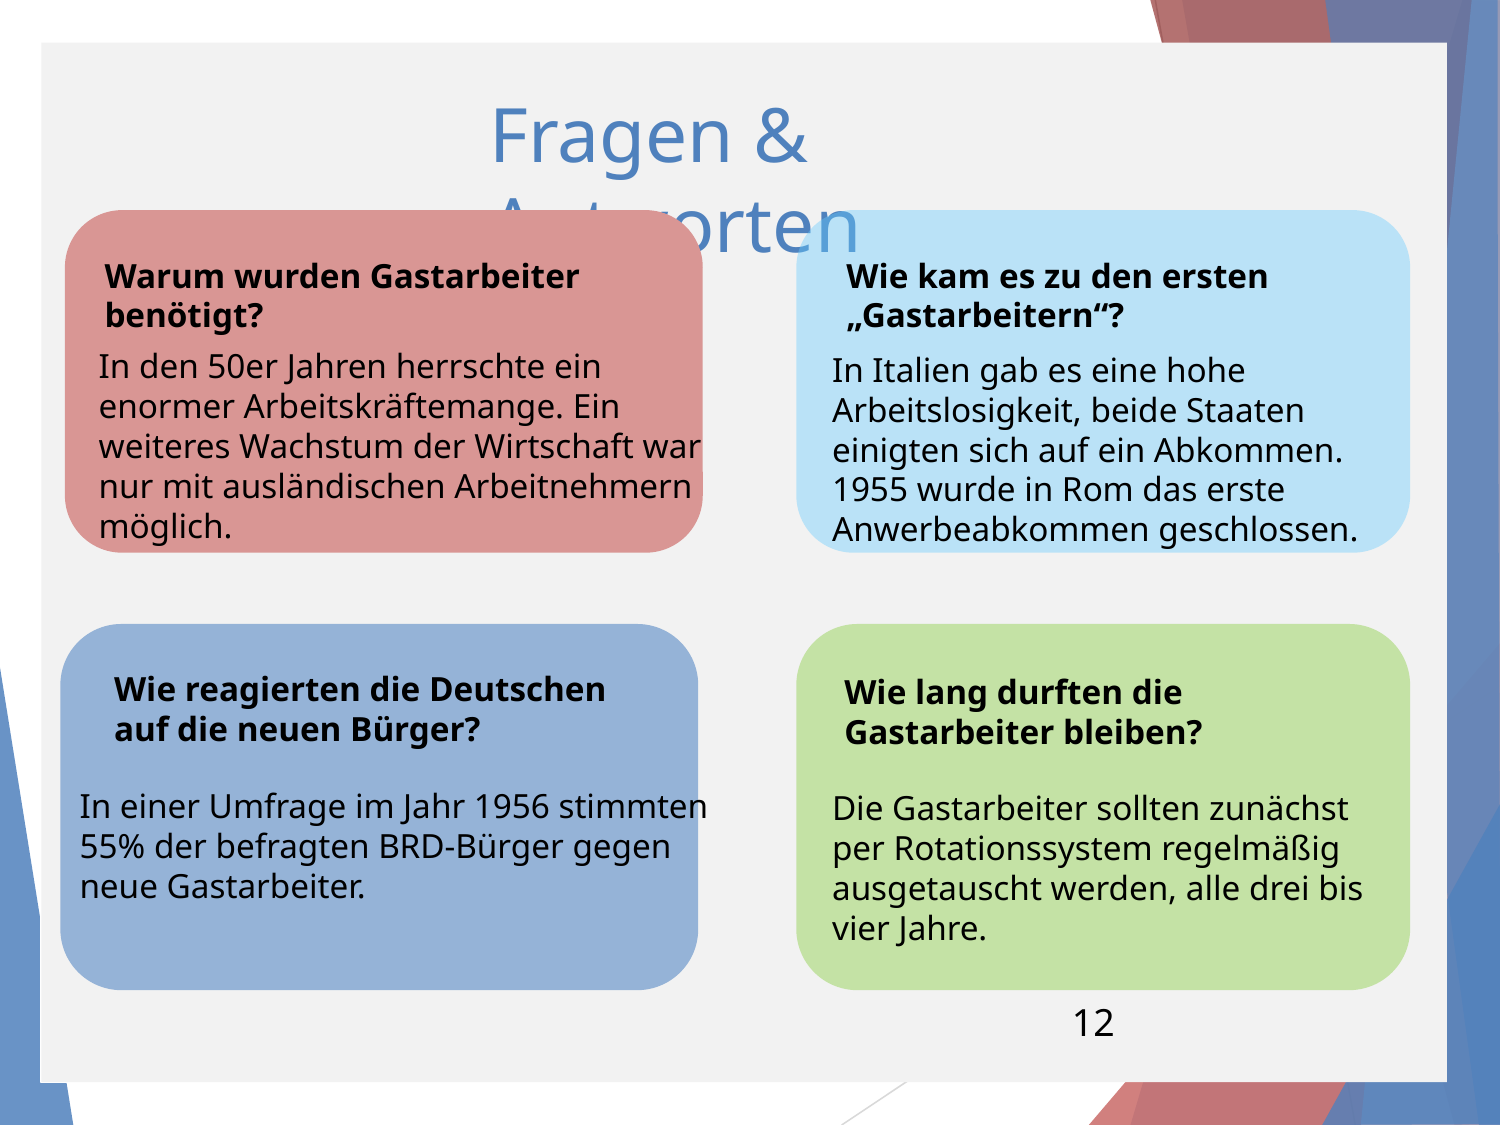

# Fragen & Antworten
Warum wurden Gastarbeiter benötigt?
Wie kam es zu den ersten „Gastarbeitern“?
In den 50er Jahren herrschte ein enormer Arbeitskräftemange. Ein weiteres Wachstum der Wirtschaft war nur mit ausländischen Arbeitnehmern möglich.
In Italien gab es eine hohe Arbeitslosigkeit, beide Staaten einigten sich auf ein Abkommen. 1955 wurde in Rom das erste Anwerbeabkommen geschlossen.
Wie reagierten die Deutschen auf die neuen Bürger?
Wie lang durften die Gastarbeiter bleiben?
In einer Umfrage im Jahr 1956 stimmten 55% der befragten BRD-Bürger gegen neue Gastarbeiter.
Die Gastarbeiter sollten zunächst per Rotationssystem regelmäßig ausgetauscht werden, alle drei bis vier Jahre.